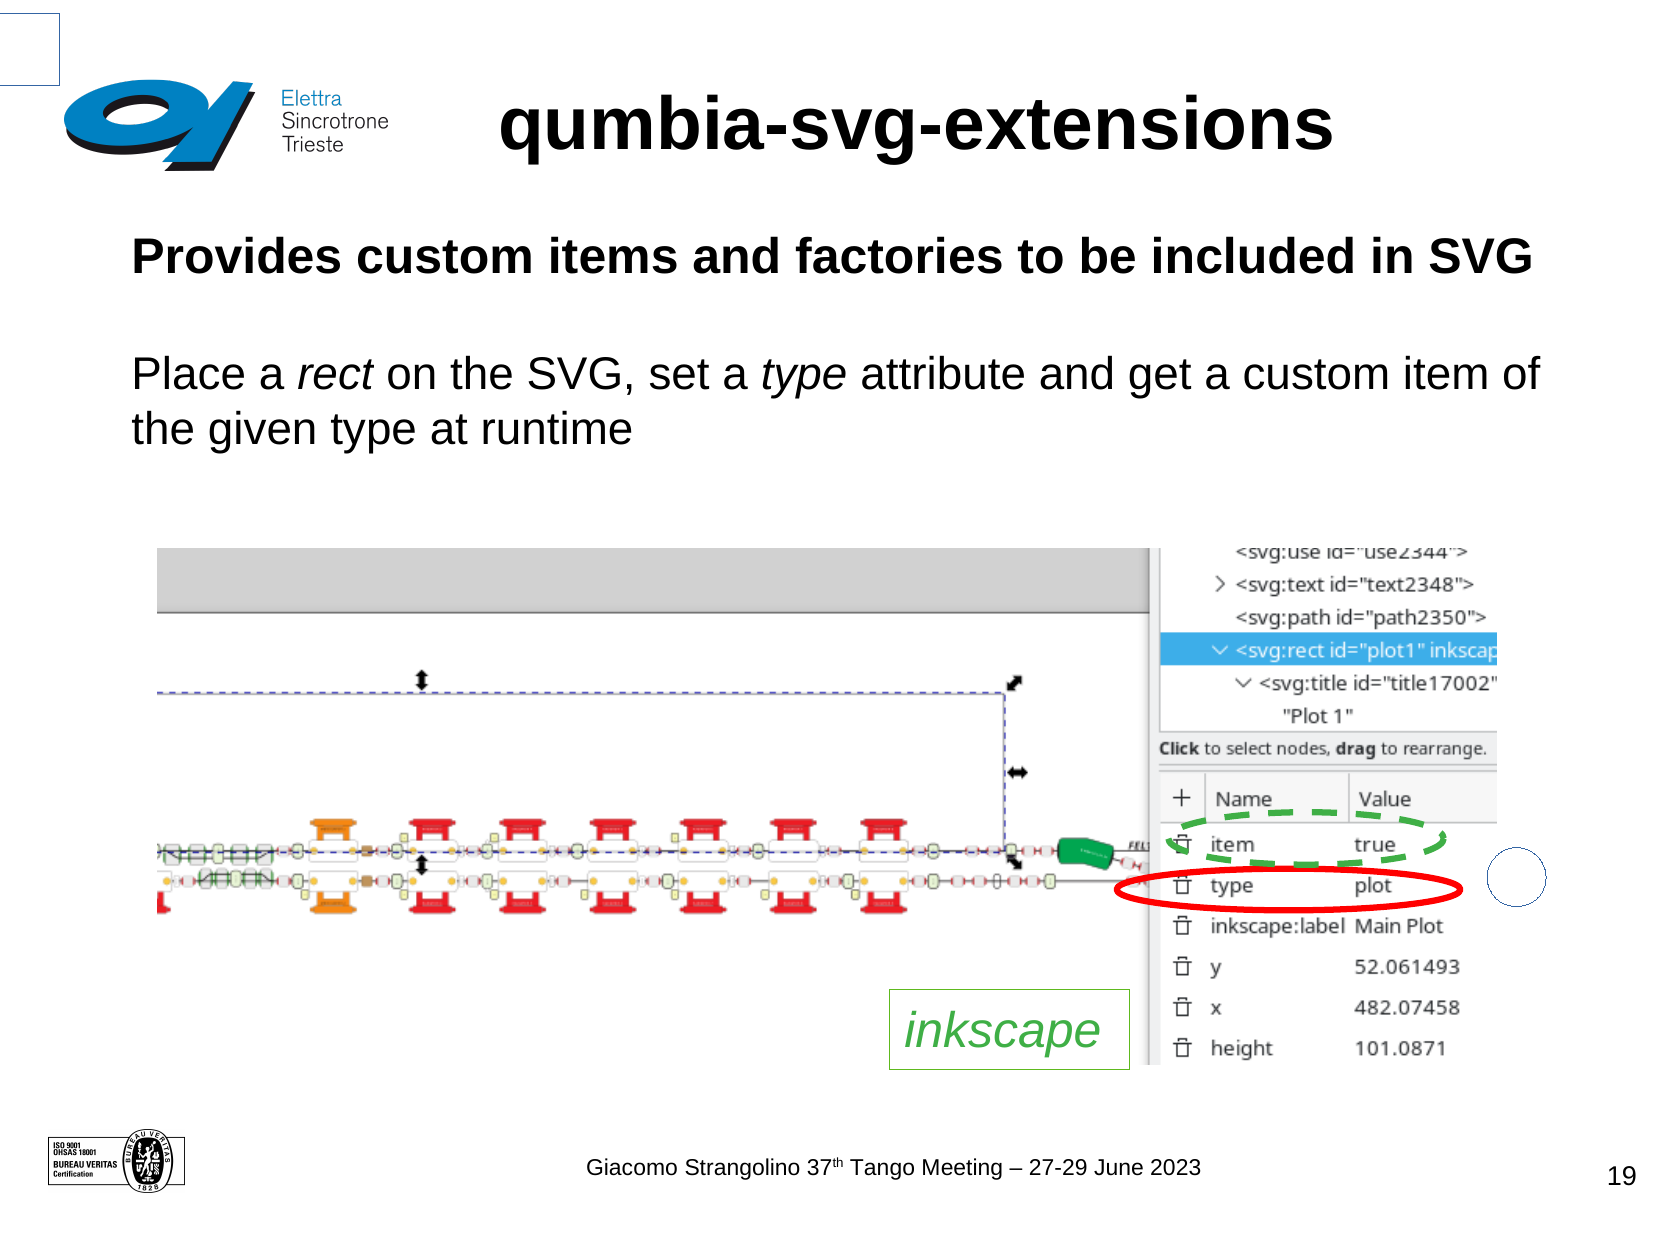

# qumbia-svg-extensions
Provides custom items and factories to be included in SVG
Place a rect on the SVG, set a type attribute and get a custom item of the given type at runtime
inkscape